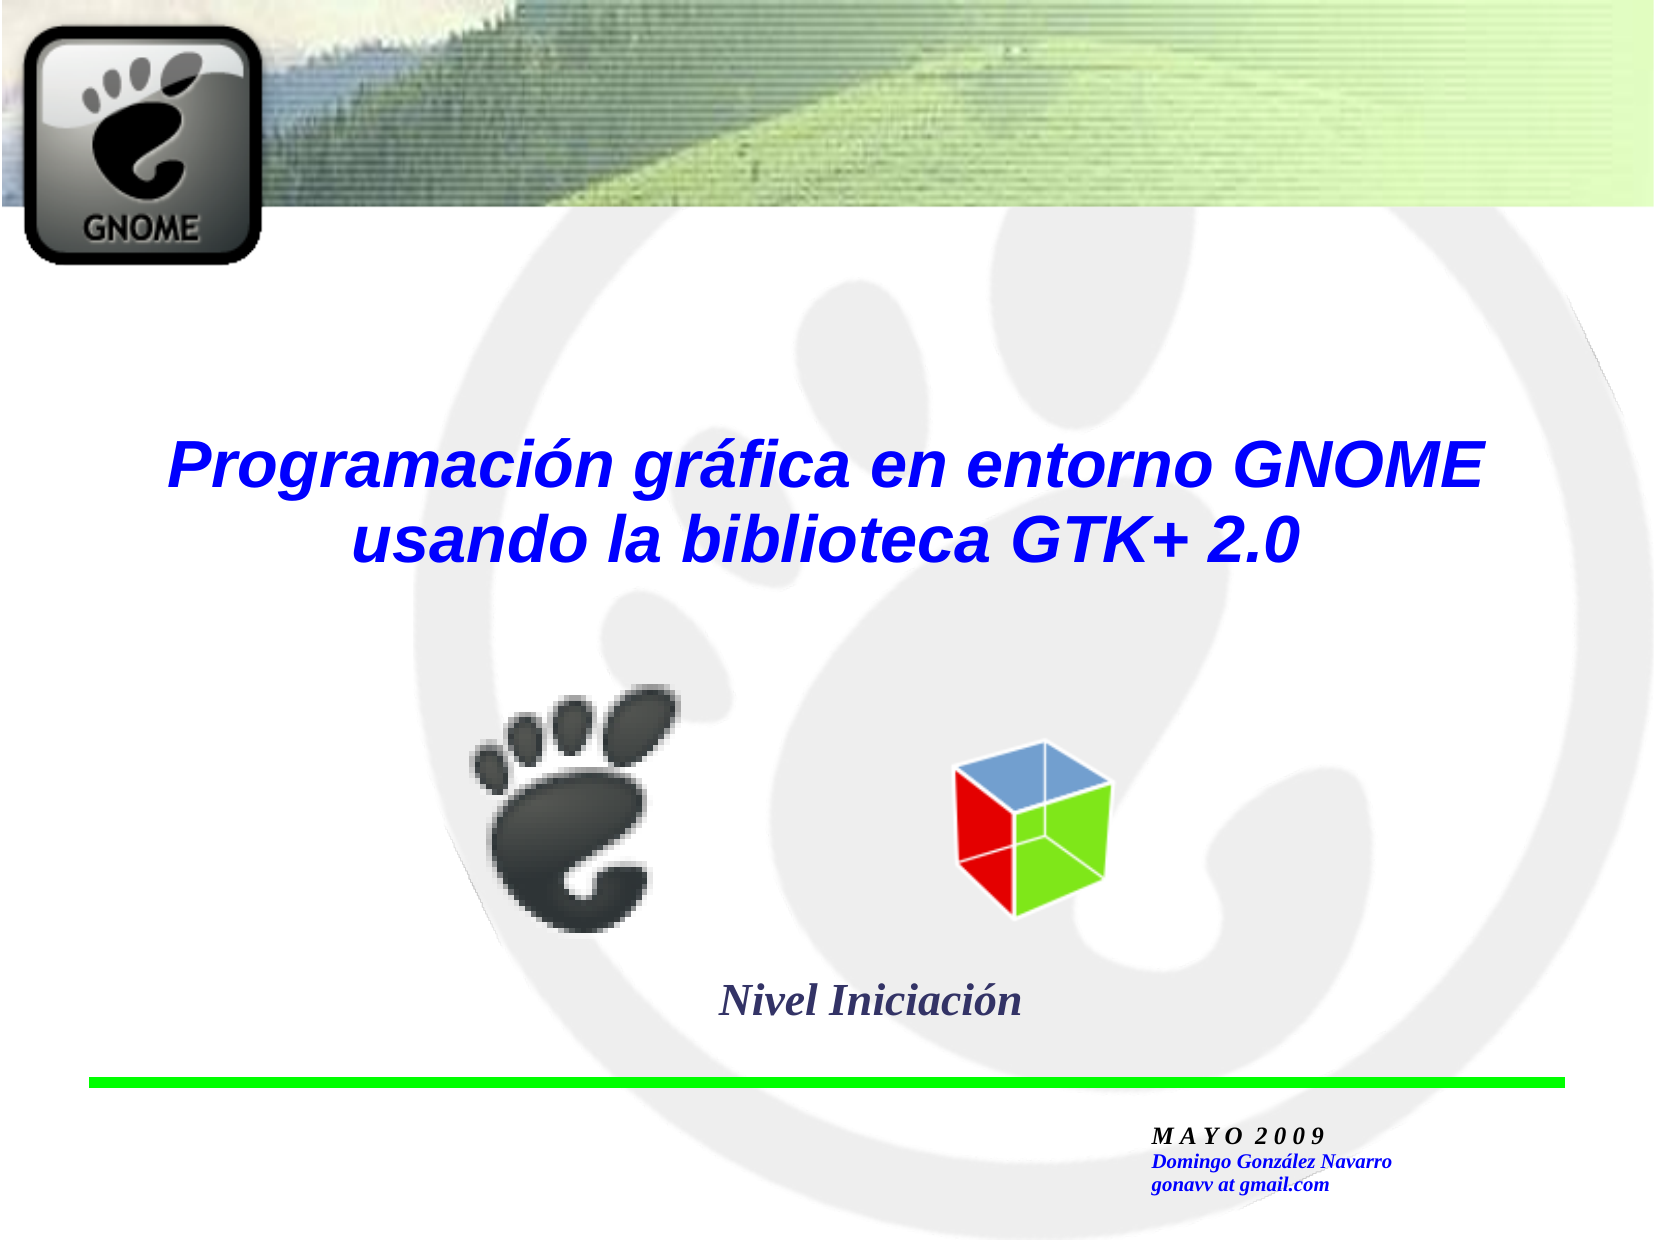

# Programación gráfica en entorno GNOME usando la biblioteca GTK+ 2.0
Nivel Iniciación
M A Y O 2 0 0 9
Domingo González Navarro
gonavv at gmail.com